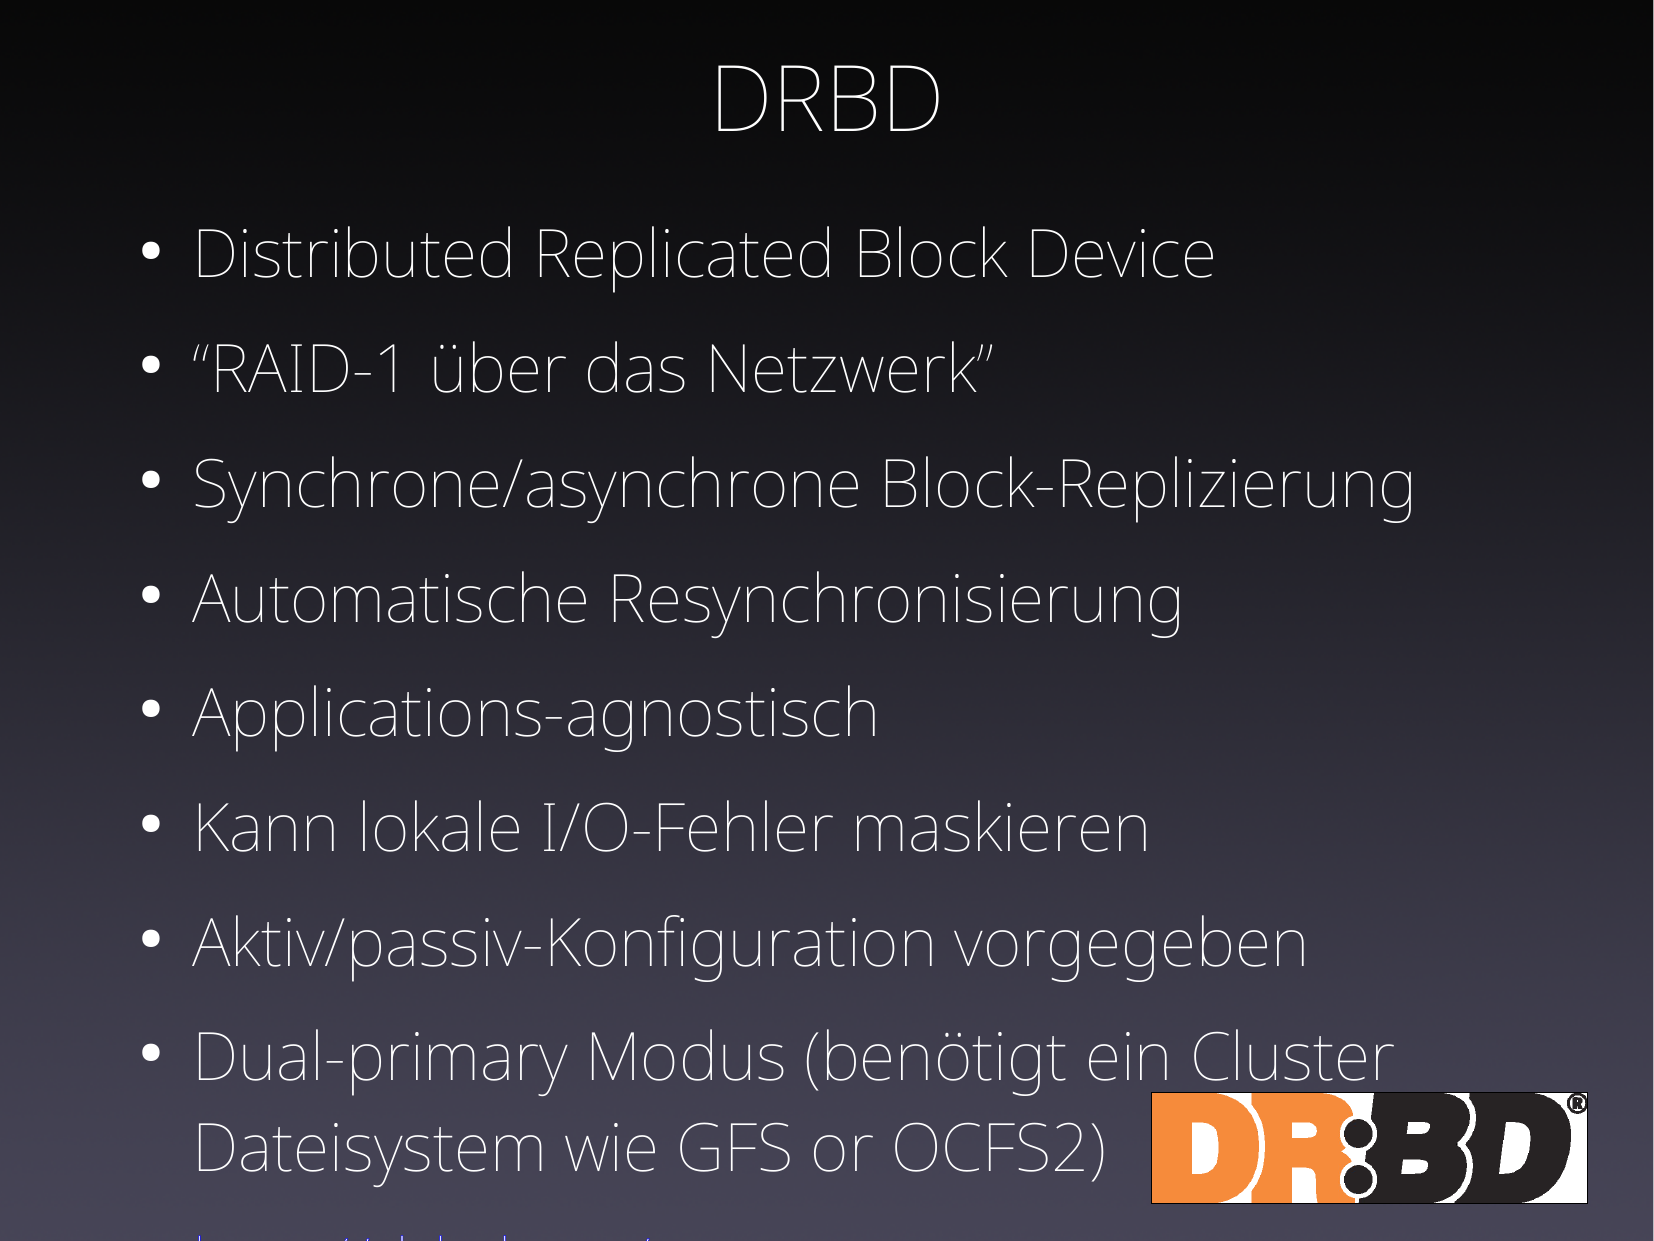

# DRBD
Distributed Replicated Block Device
“RAID-1 über das Netzwerk”
Synchrone/asynchrone Block-Replizierung
Automatische Resynchronisierung
Applications-agnostisch
Kann lokale I/O-Fehler maskieren
Aktiv/passiv-Konfiguration vorgegeben
Dual-primary Modus (benötigt ein Cluster Dateisystem wie GFS or OCFS2)
http://drbd.org/